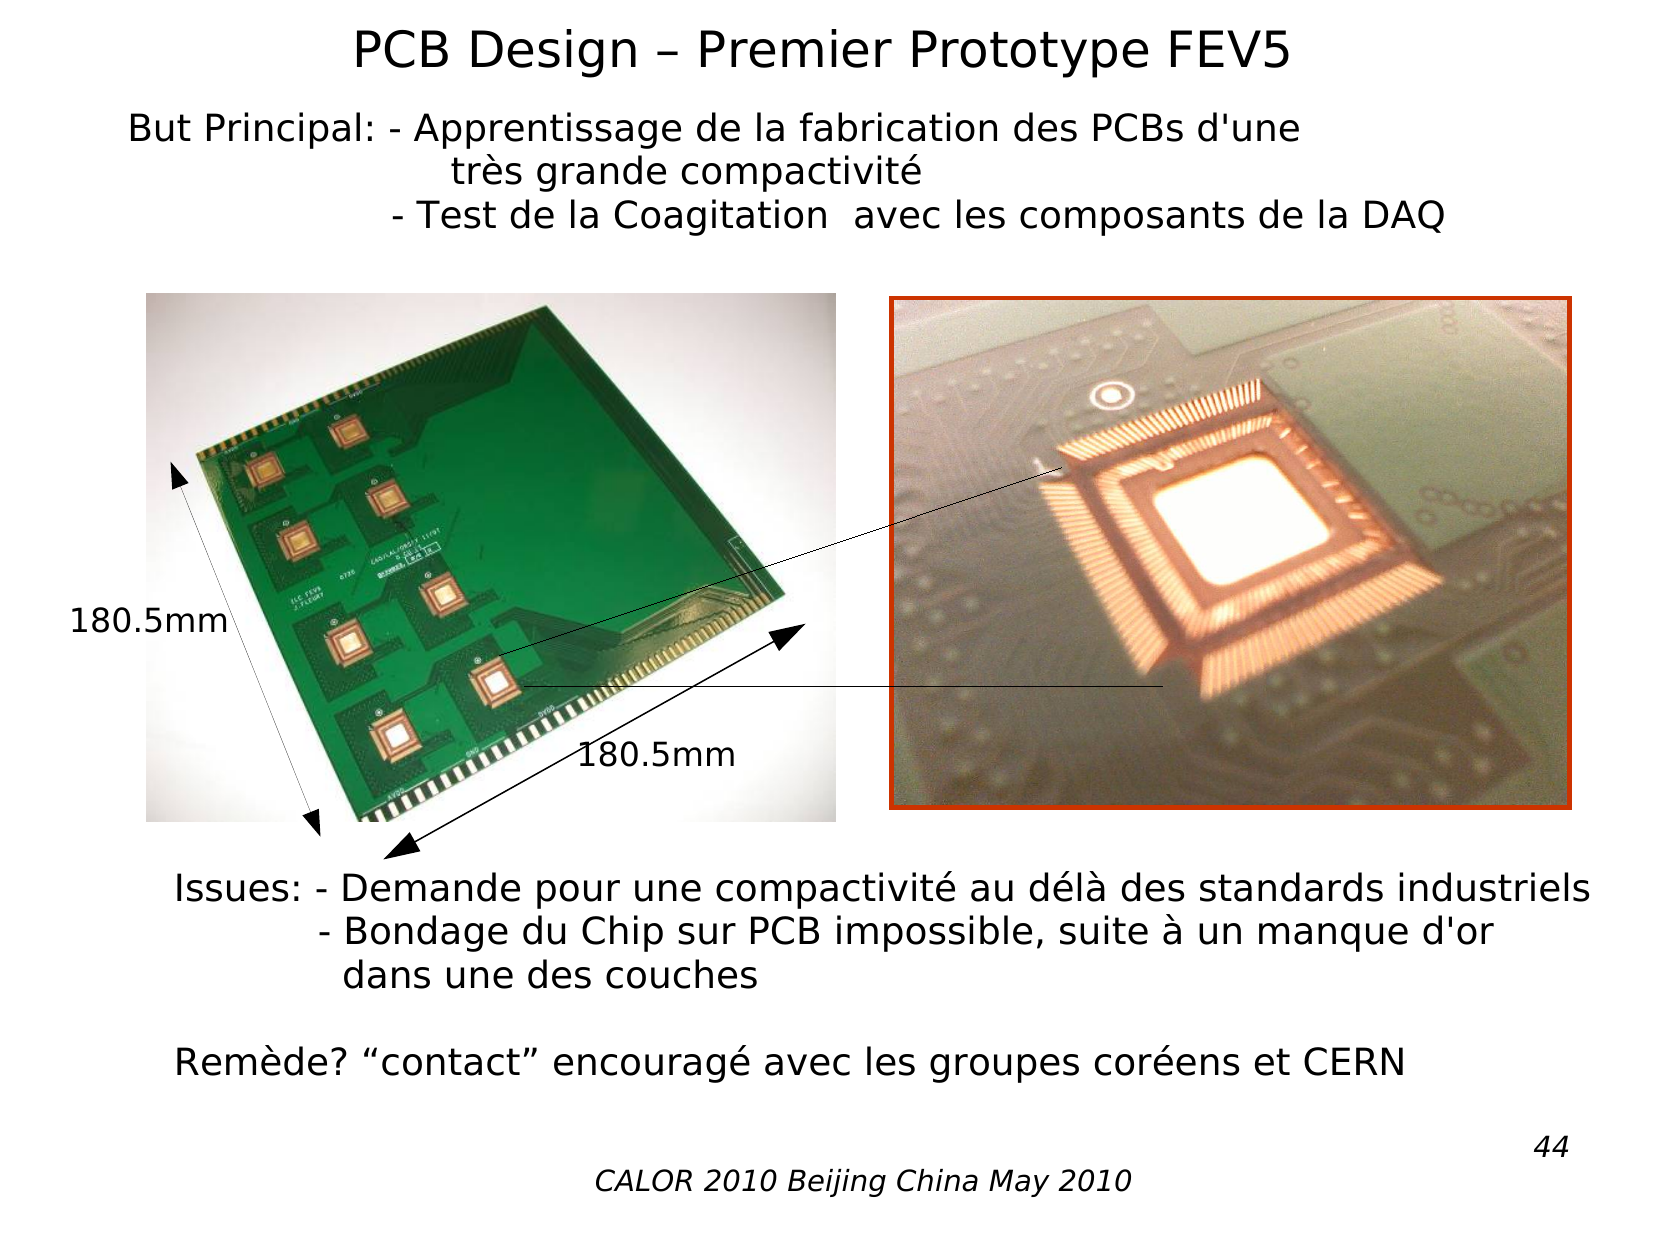

PCB Design – Premier Prototype FEV5
But Principal: - Apprentissage de la fabrication des PCBs d'une très grande compactivité
 - Test de la Coagitation avec les composants de la DAQ
180.5mm
180.5mm
Issues: - Demande pour une compactivité au délà des standards industriels
 - Bondage du Chip sur PCB impossible, suite à un manque d'or
 dans une des couches
Remède? “contact” encouragé avec les groupes coréens et CERN
Comite d'evaluation
44